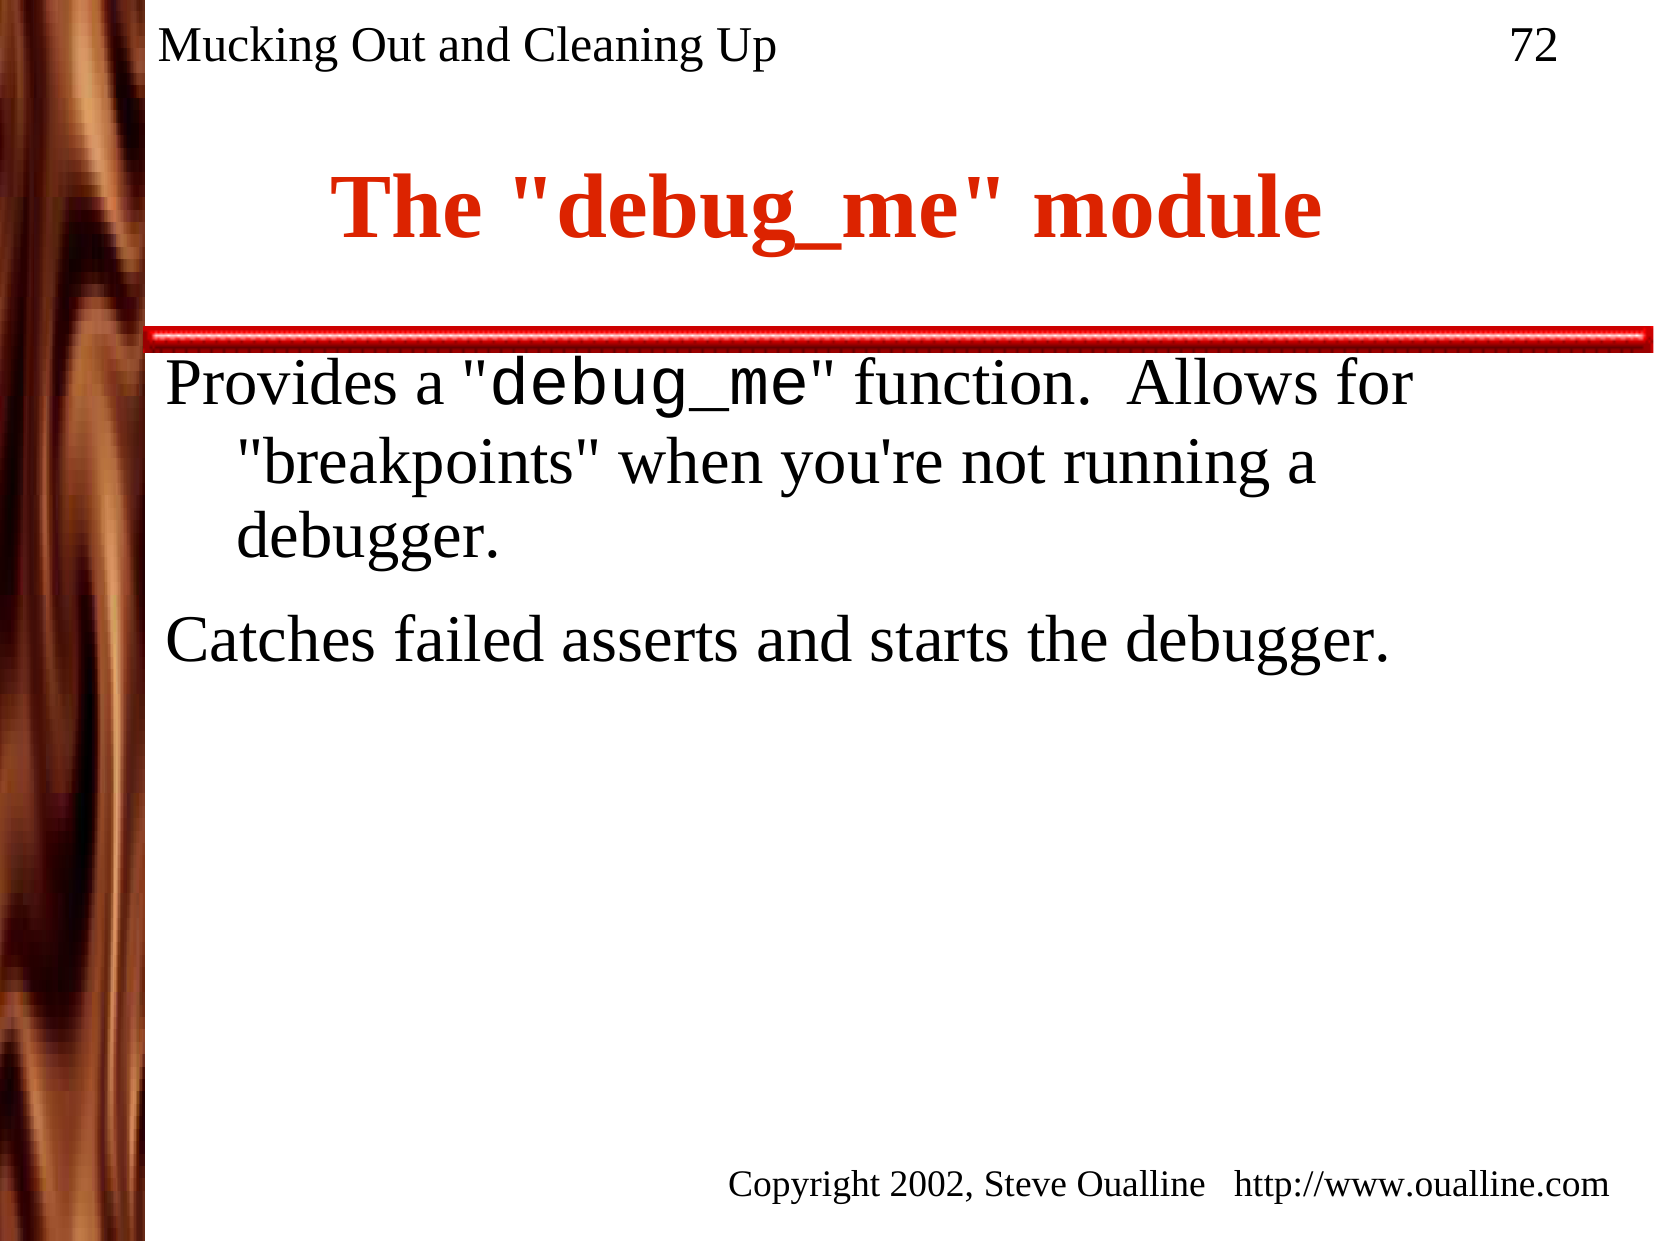

# The "debug_me" module
Provides a "debug_me" function. Allows for "breakpoints" when you're not running a debugger.
Catches failed asserts and starts the debugger.